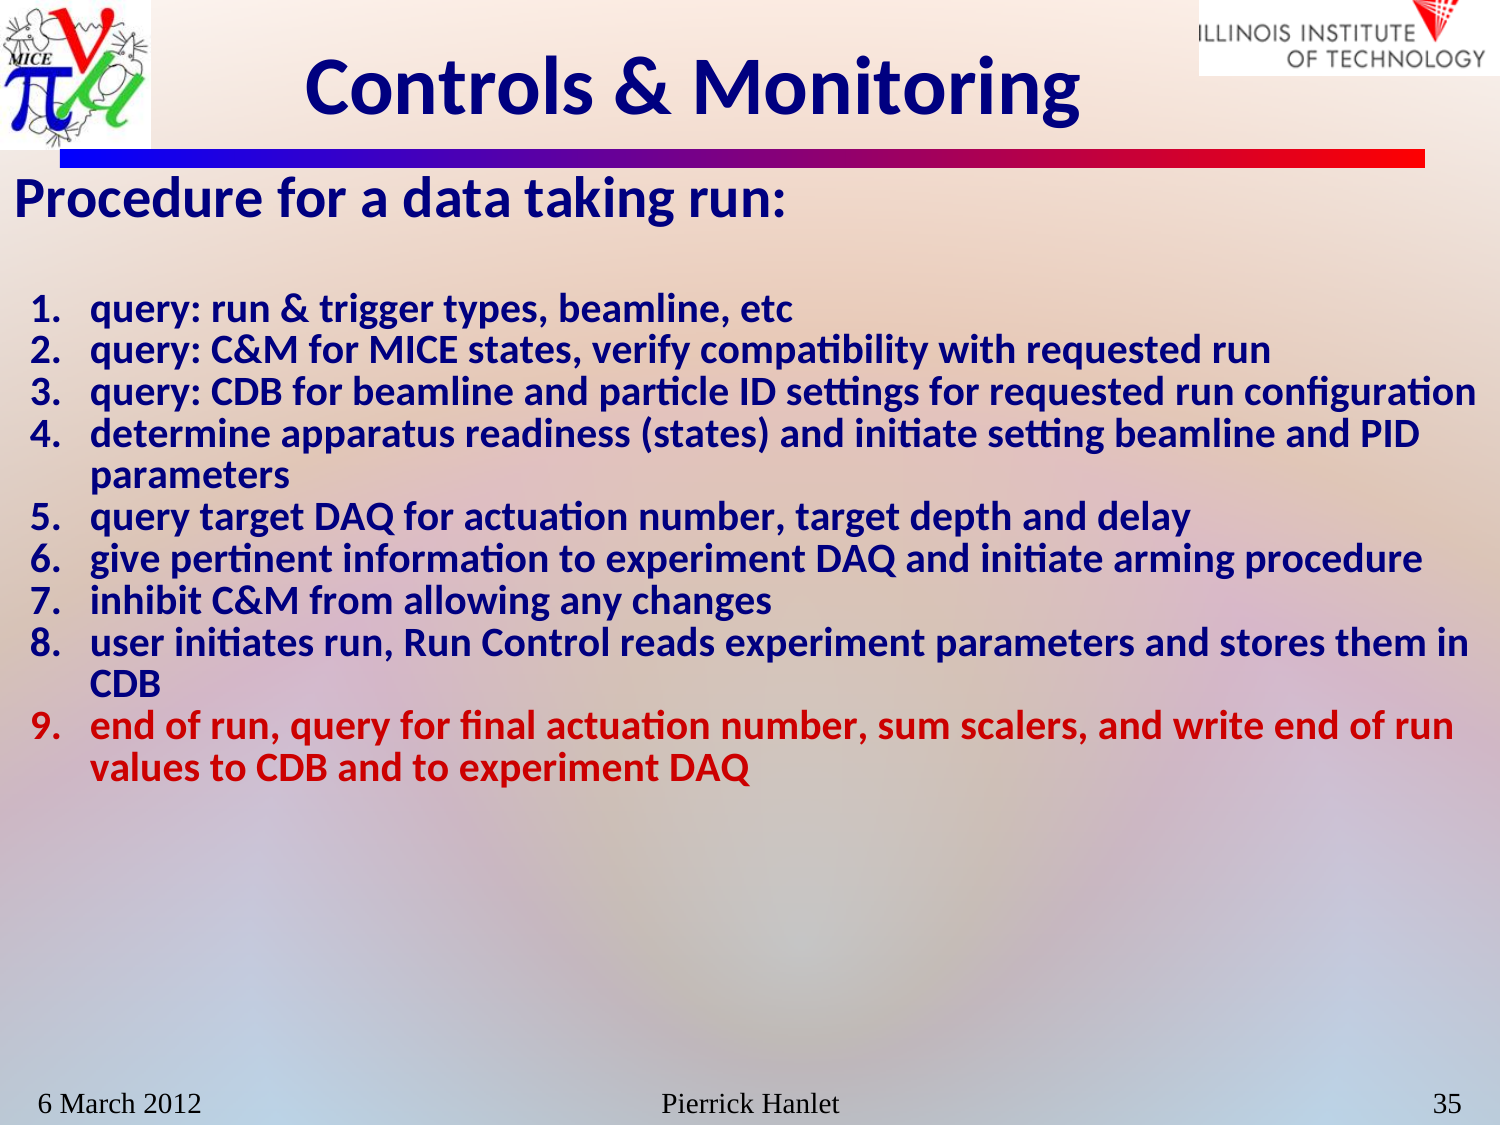

# Controls & Monitoring
Procedure for a data taking run:
query: run & trigger types, beamline, etc
query: C&M for MICE states, verify compatibility with requested run
query: CDB for beamline and particle ID settings for requested run configuration
determine apparatus readiness (states) and initiate setting beamline and PID parameters
query target DAQ for actuation number, target depth and delay
give pertinent information to experiment DAQ and initiate arming procedure
inhibit C&M from allowing any changes
user initiates run, Run Control reads experiment parameters and stores them in CDB
end of run, query for final actuation number, sum scalers, and write end of run values to CDB and to experiment DAQ
35